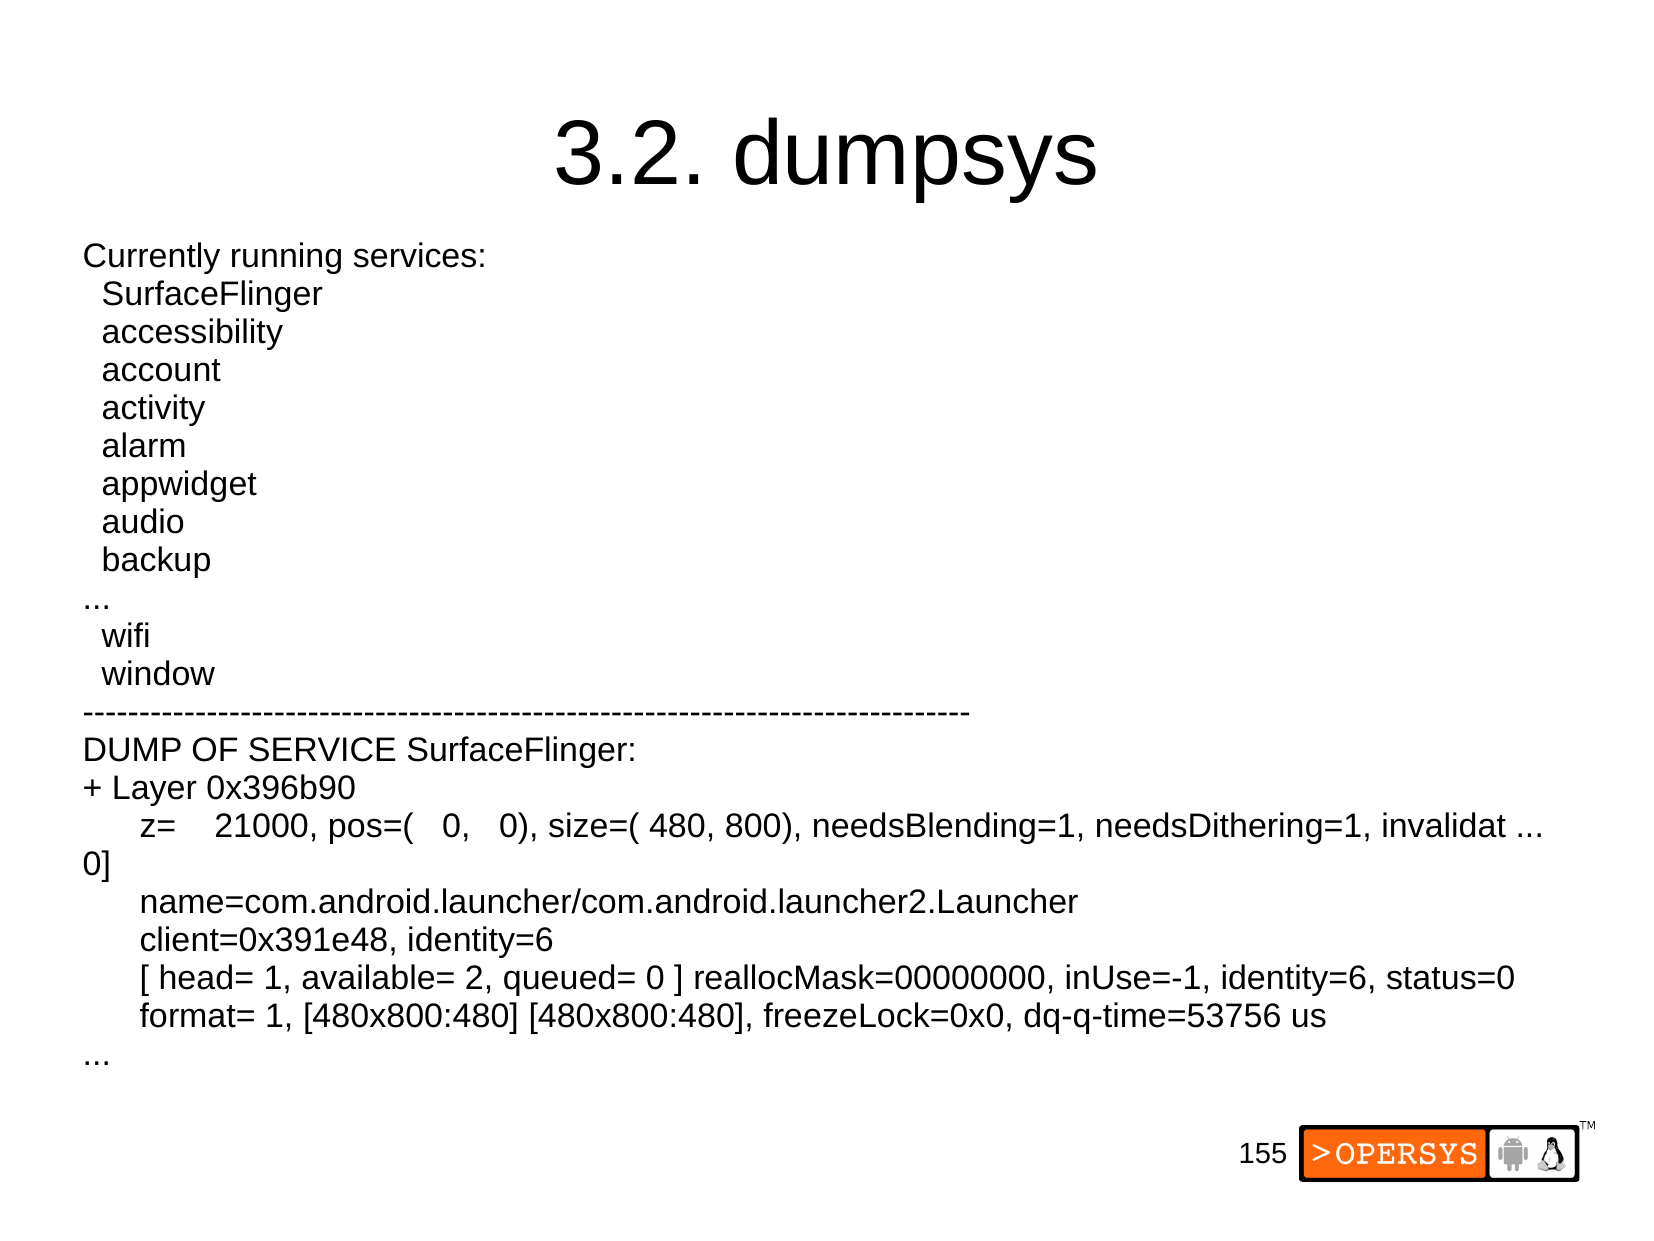

# 3.2. dumpsys
Currently running services:
 SurfaceFlinger
 accessibility
 account
 activity
 alarm
 appwidget
 audio
 backup
...
 wifi
 window
-------------------------------------------------------------------------------
DUMP OF SERVICE SurfaceFlinger:
+ Layer 0x396b90
 z= 21000, pos=( 0, 0), size=( 480, 800), needsBlending=1, needsDithering=1, invalidat ...
0]
 name=com.android.launcher/com.android.launcher2.Launcher
 client=0x391e48, identity=6
 [ head= 1, available= 2, queued= 0 ] reallocMask=00000000, inUse=-1, identity=6, status=0
 format= 1, [480x800:480] [480x800:480], freezeLock=0x0, dq-q-time=53756 us
...